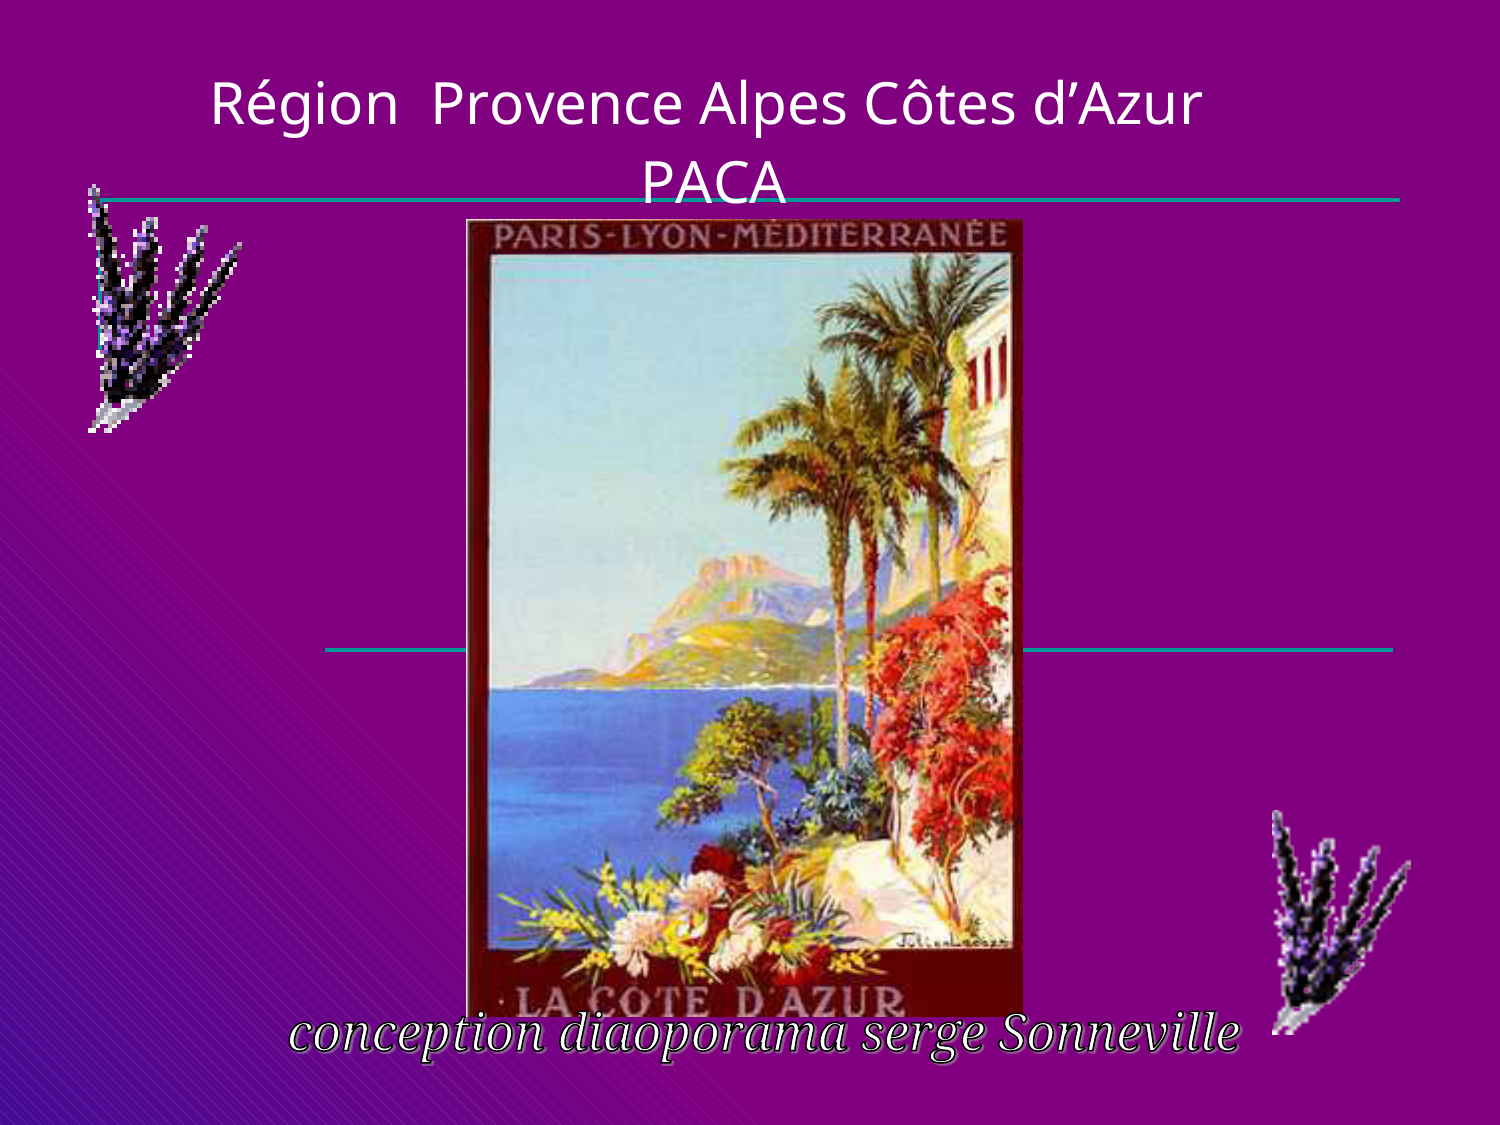

# Région Provence Alpes Côtes d’Azur PACA
conception diaoporama serge Sonneville